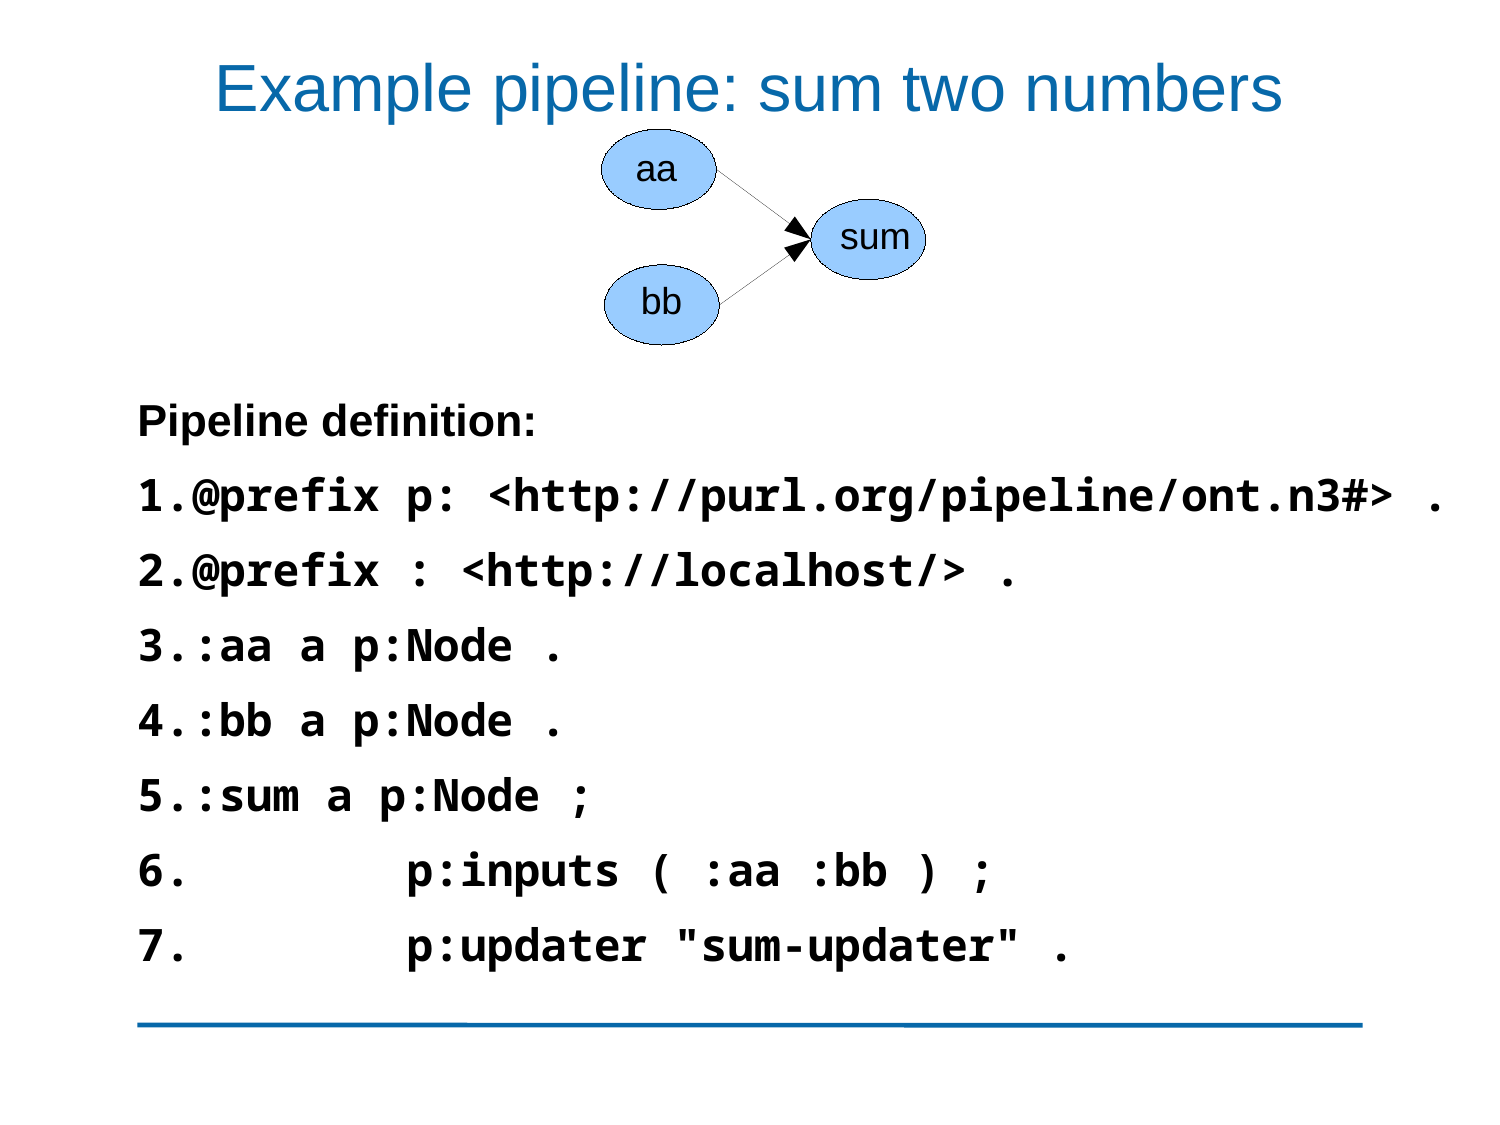

# Example pipeline: sum two numbers
aa
sum
bb
Pipeline definition:
@prefix p: <http://purl.org/pipeline/ont.n3#> .
@prefix : <http://localhost/> .
:aa a p:Node .
:bb a p:Node .
:sum a p:Node ;
 p:inputs ( :aa :bb ) ;
 p:updater "sum-updater" .